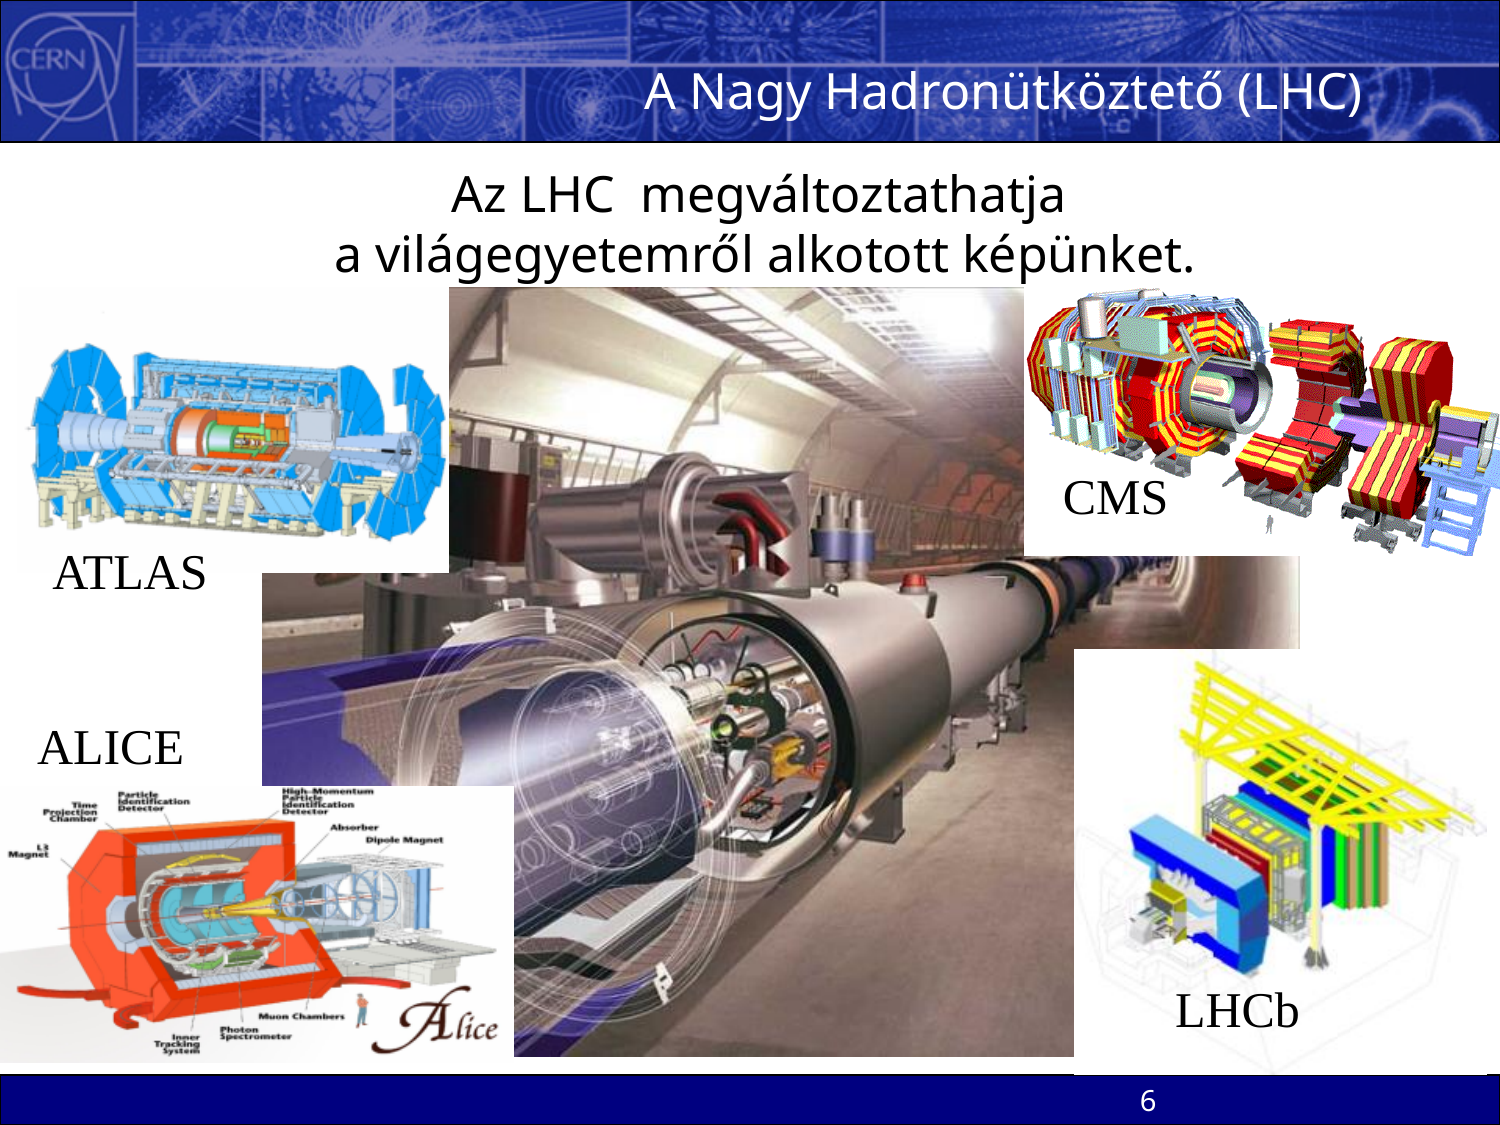

A Nagy Hadronütköztető (LHC)‏
Az LHC megváltoztathatja
a világegyetemről alkotott képünket.
CMS
ATLAS
ALICE
LHCb